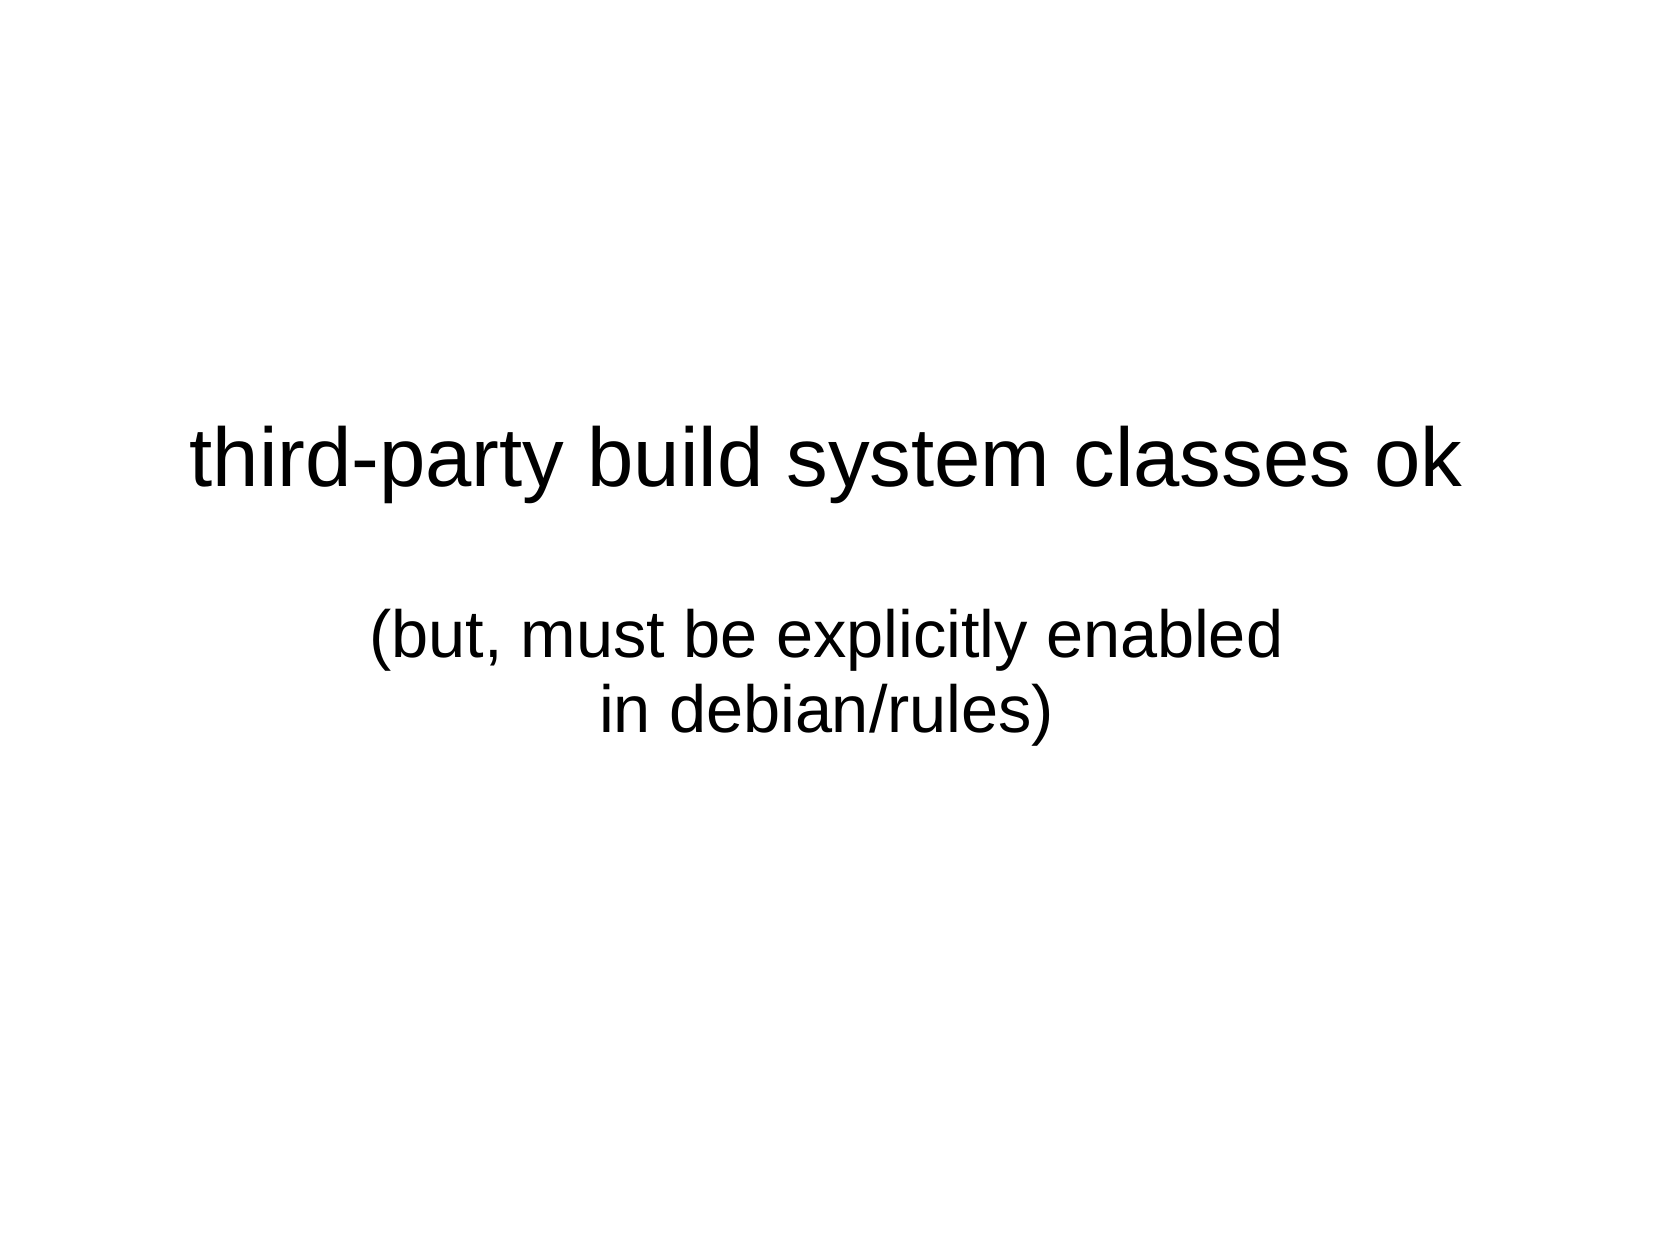

# third-party build system classes ok
(but, must be explicitly enabled
in debian/rules)